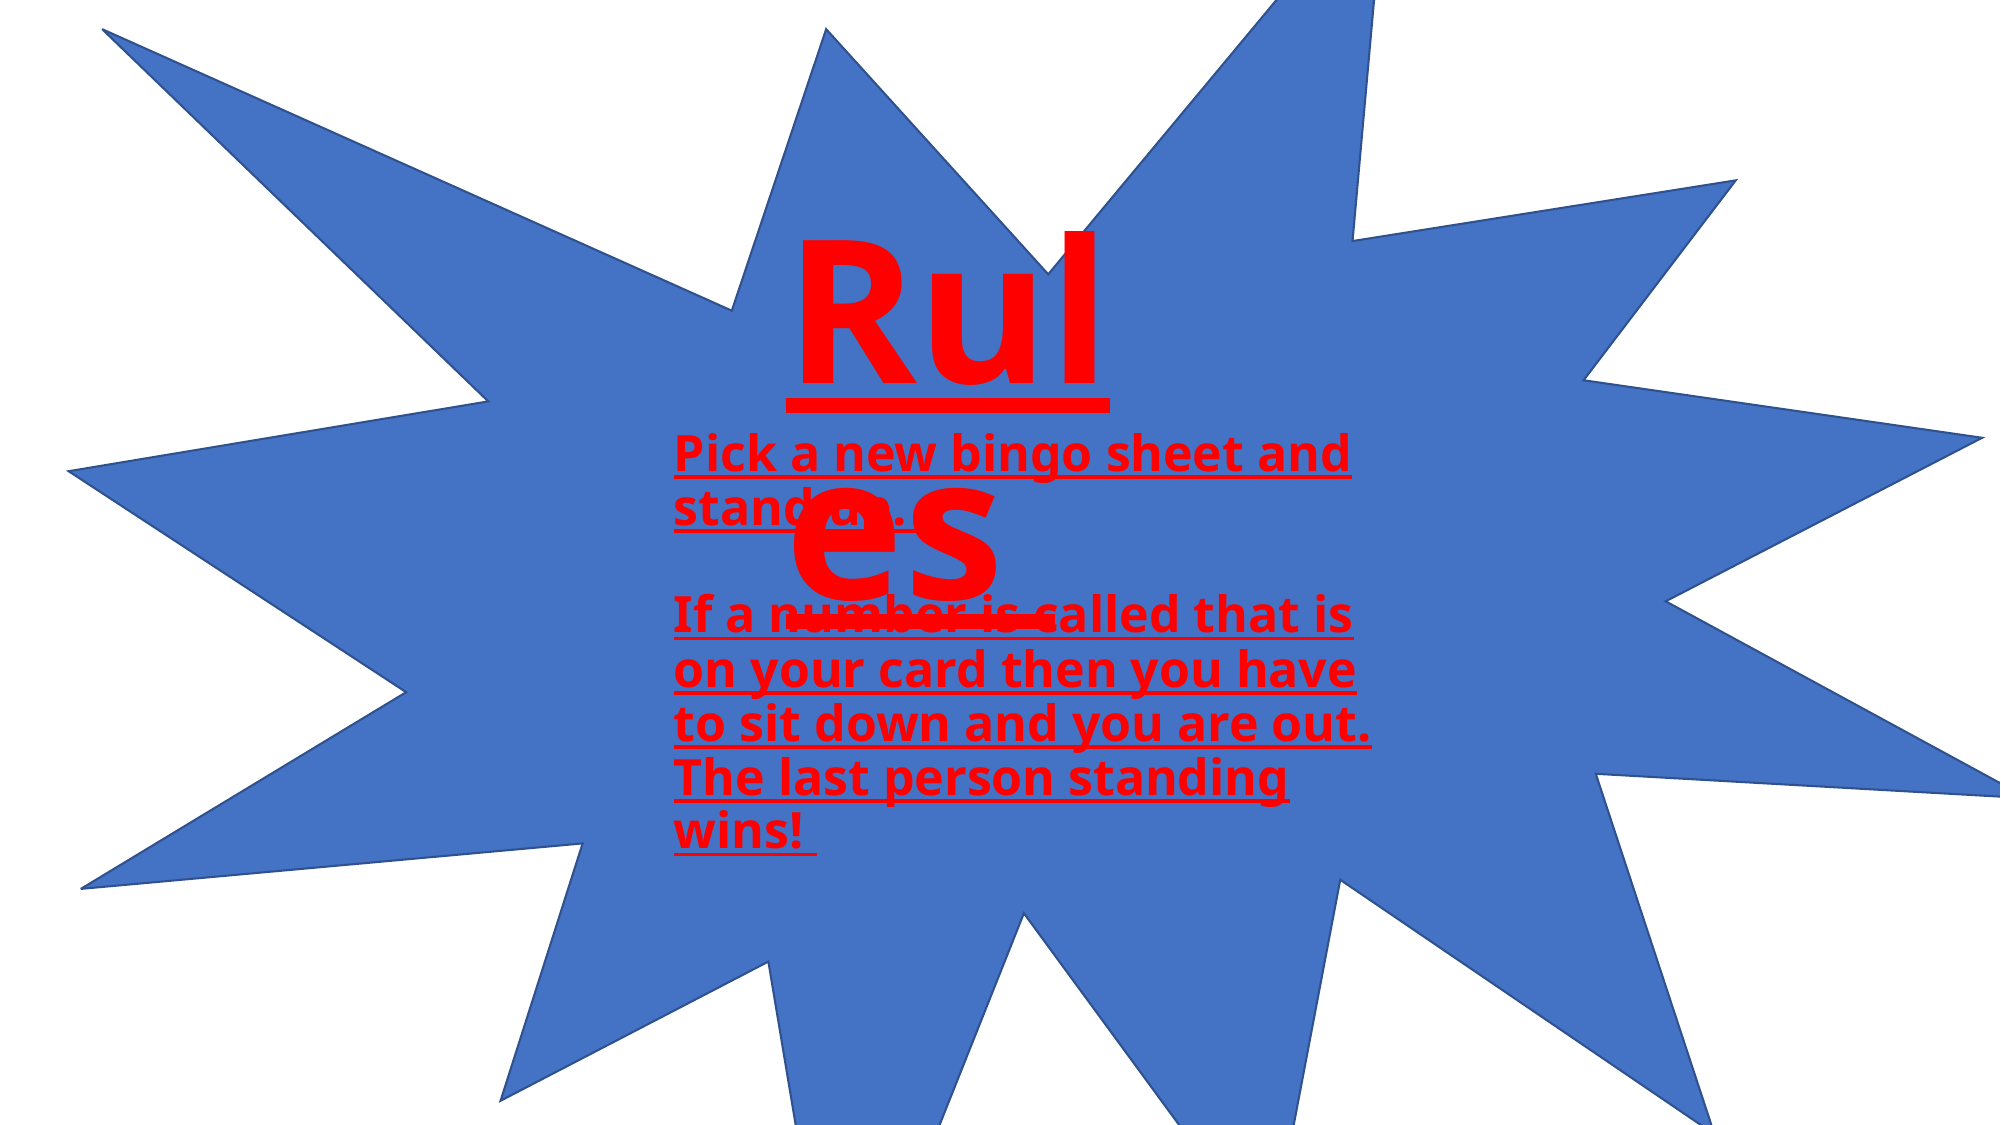

# Rules
Pick a new bingo sheet and stand up.
If a number is called that is on your card then you have to sit down and you are out. The last person standing wins!